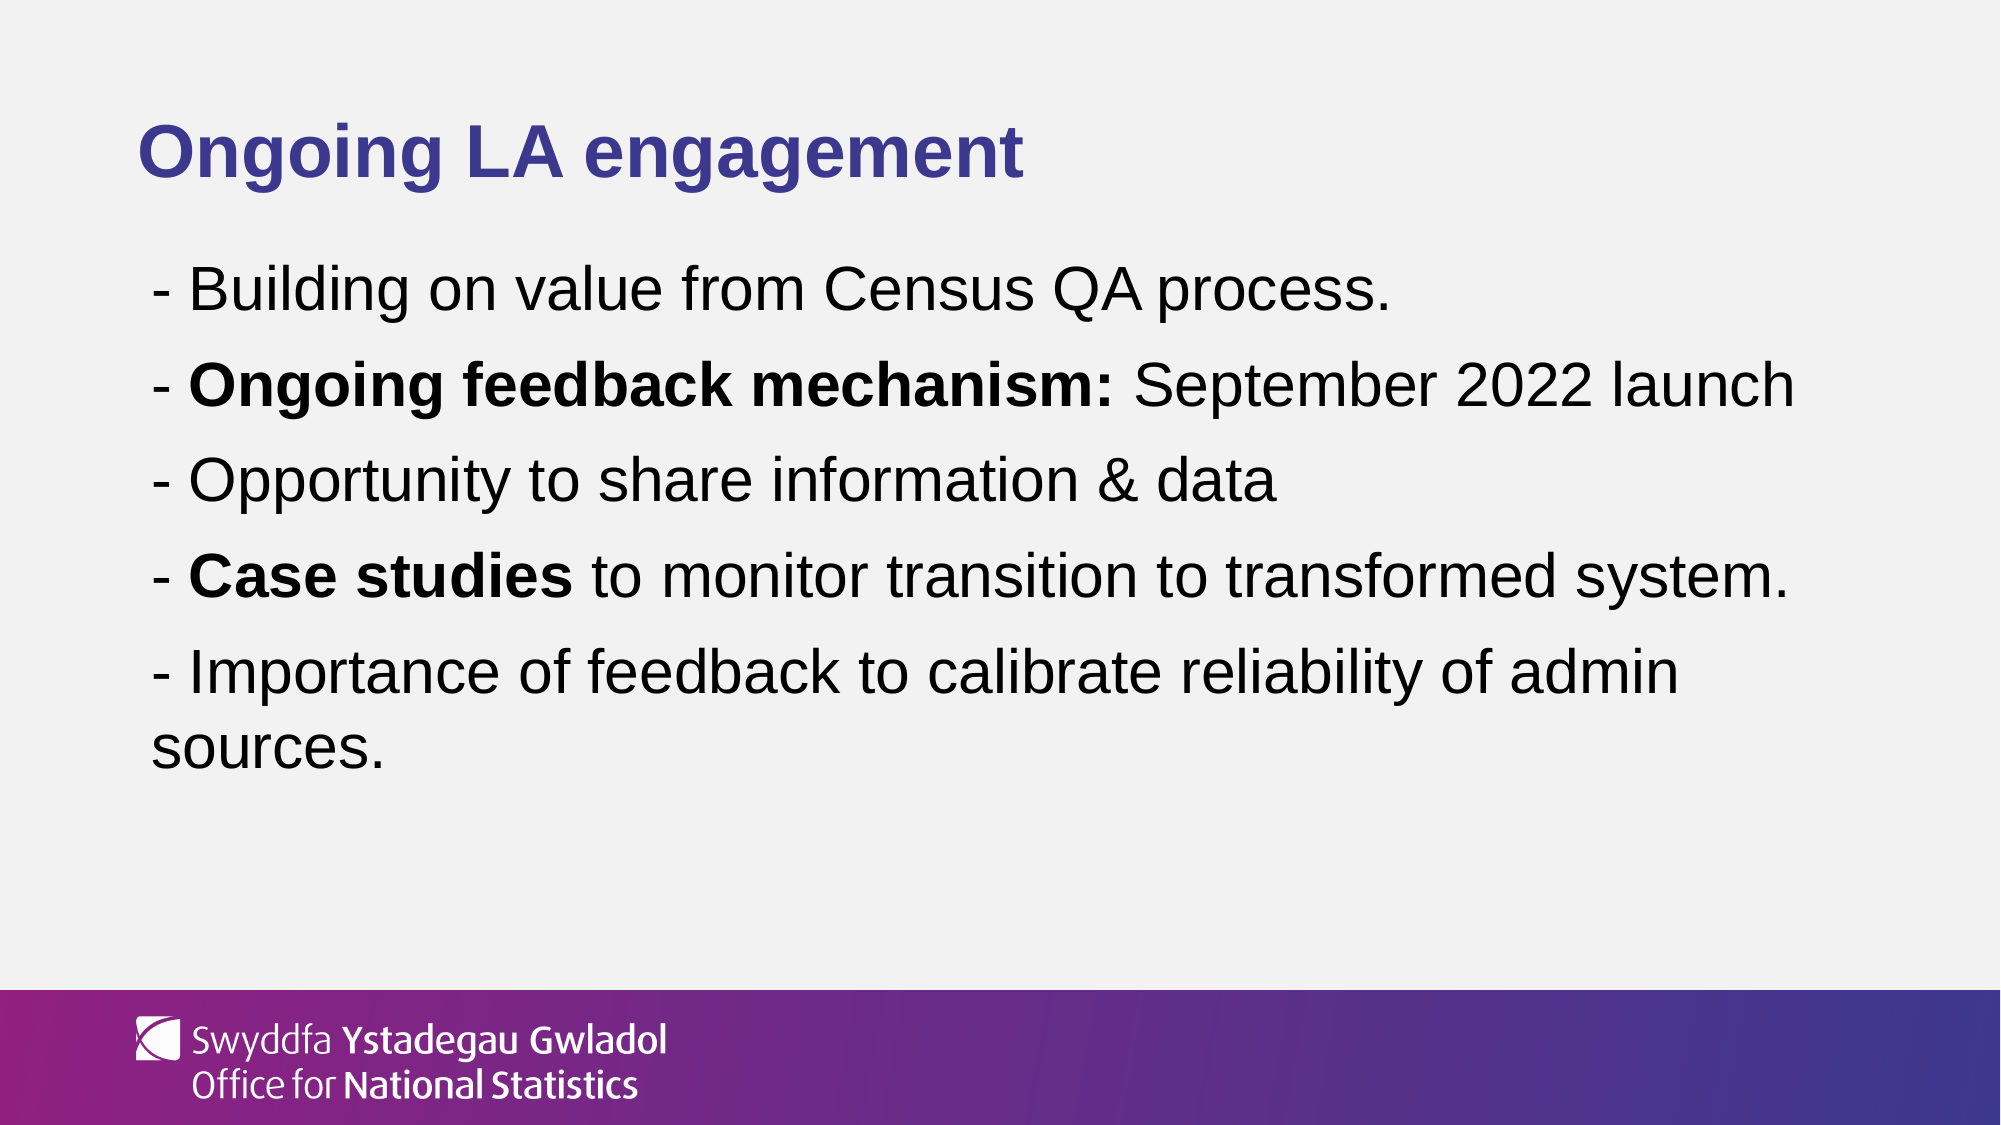

# Ongoing LA engagement
- Building on value from Census QA process.
- Ongoing feedback mechanism: September 2022 launch
- Opportunity to share information & data
- Case studies to monitor transition to transformed system.
- Importance of feedback to calibrate reliability of admin sources.